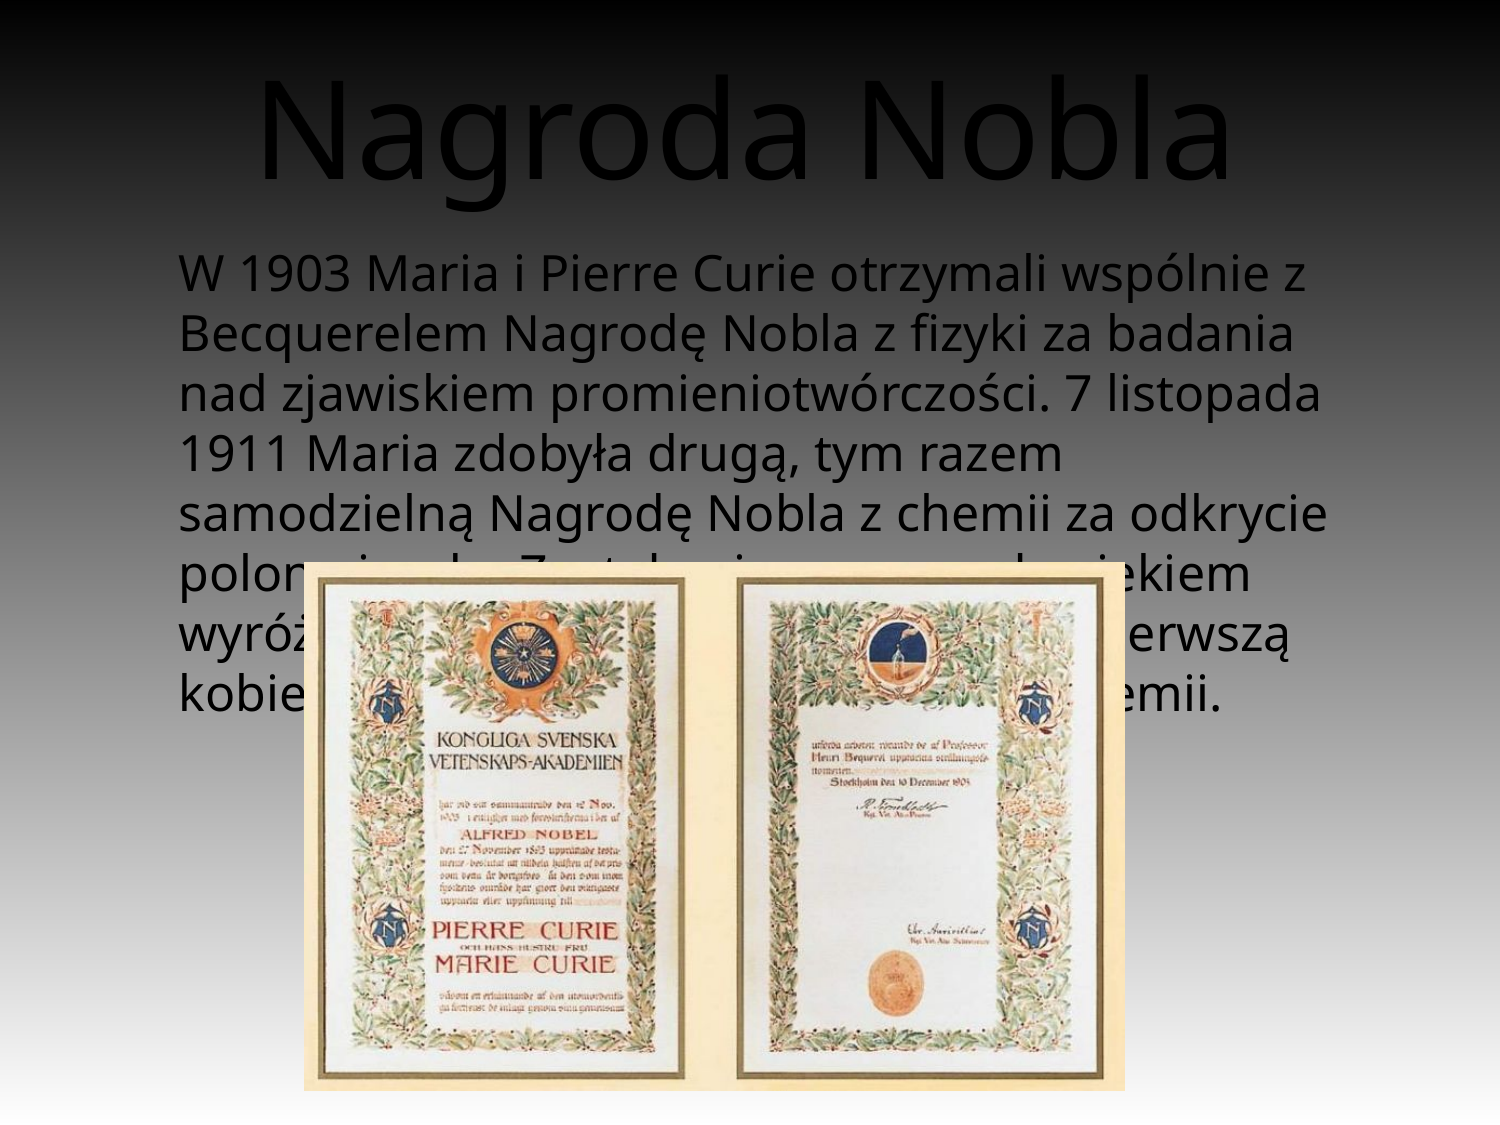

# Nagroda Nobla
W 1903 Maria i Pierre Curie otrzymali wspólnie z Becquerelem Nagrodę Nobla z fizyki za badania nad zjawiskiem promieniotwórczości. 7 listopada 1911 Maria zdobyła drugą, tym razem samodzielną Nagrodę Nobla z chemii za odkrycie polonu i radu. Została pierwszym człowiekiem wyróżnionym tą nagrodą dwukrotnie i pierwszą kobietą laureatką Nobla w dziedzinie chemii.